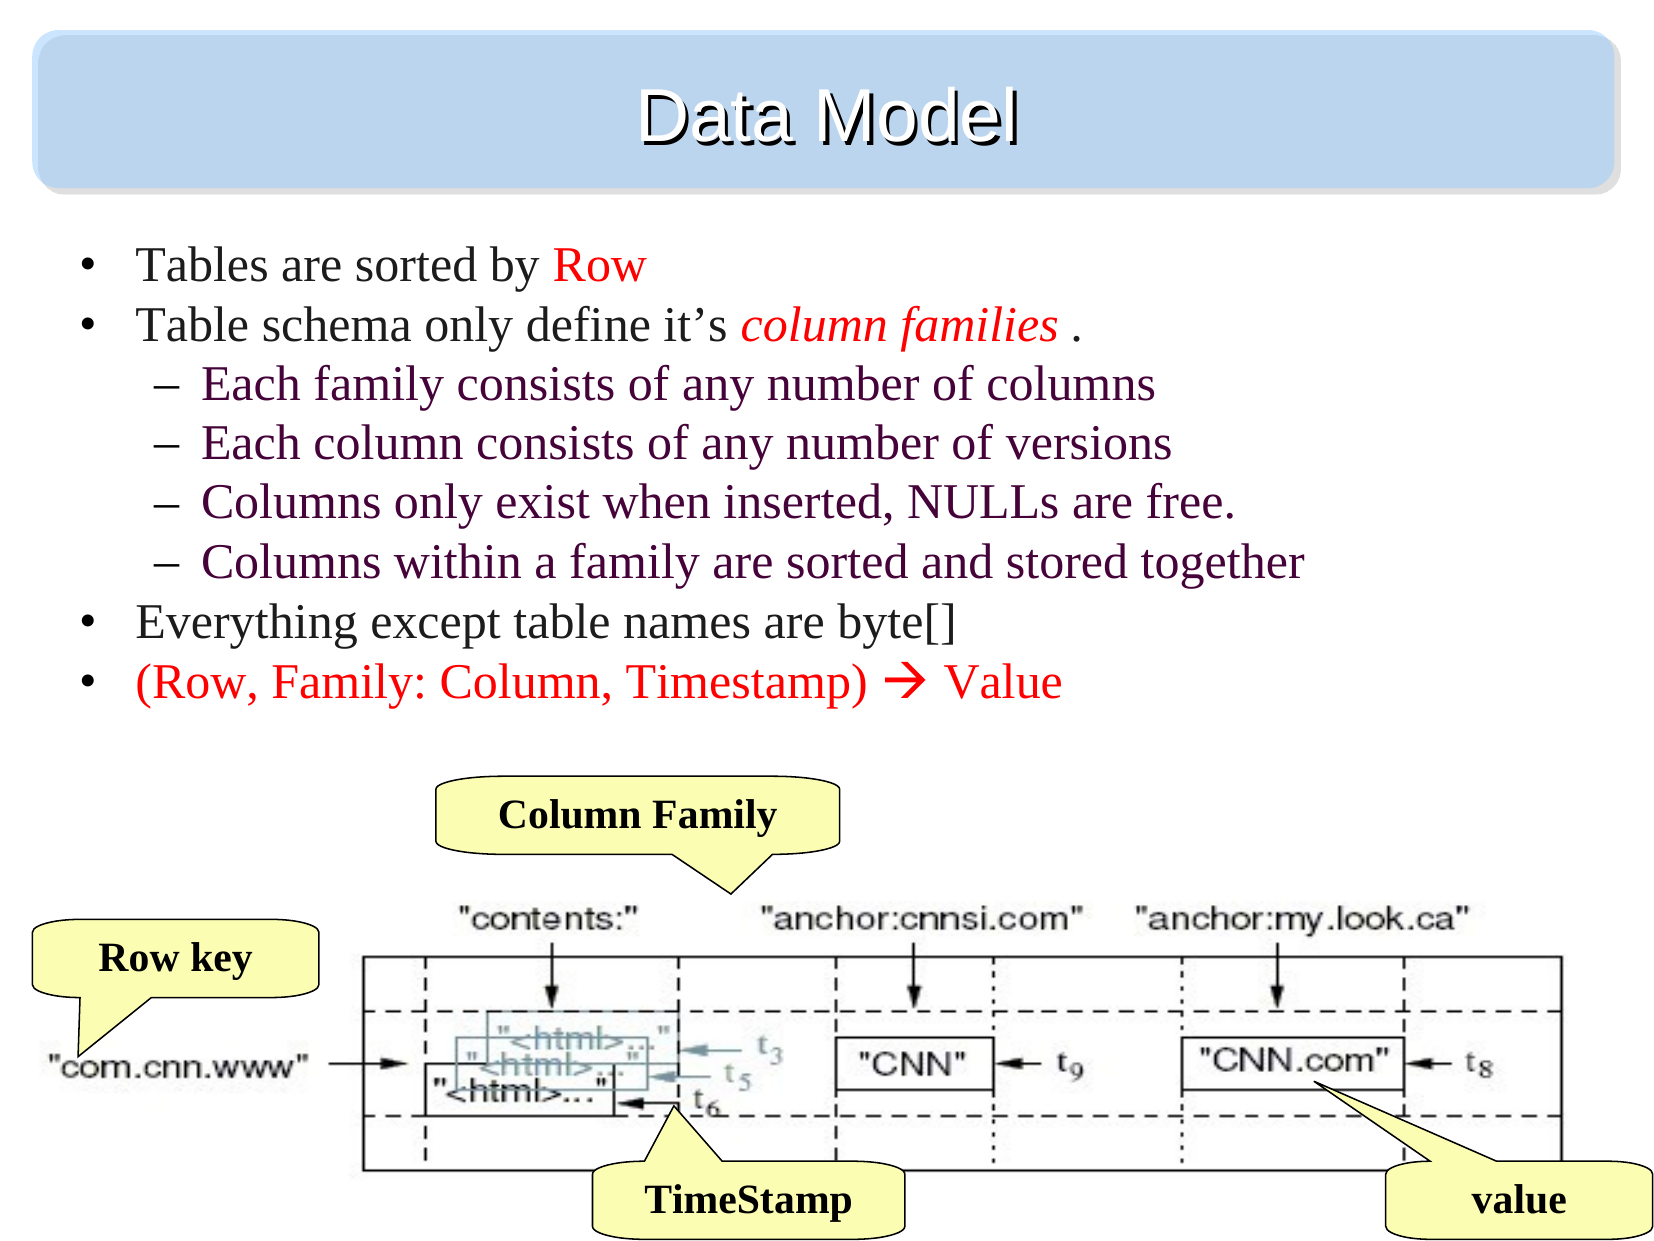

# Data Model
Tables are sorted by Row
Table schema only define it’s column families .
Each family consists of any number of columns
Each column consists of any number of versions
Columns only exist when inserted, NULLs are free.
Columns within a family are sorted and stored together
Everything except table names are byte[]
(Row, Family: Column, Timestamp)  Value
Column Family
Row key
TimeStamp
value